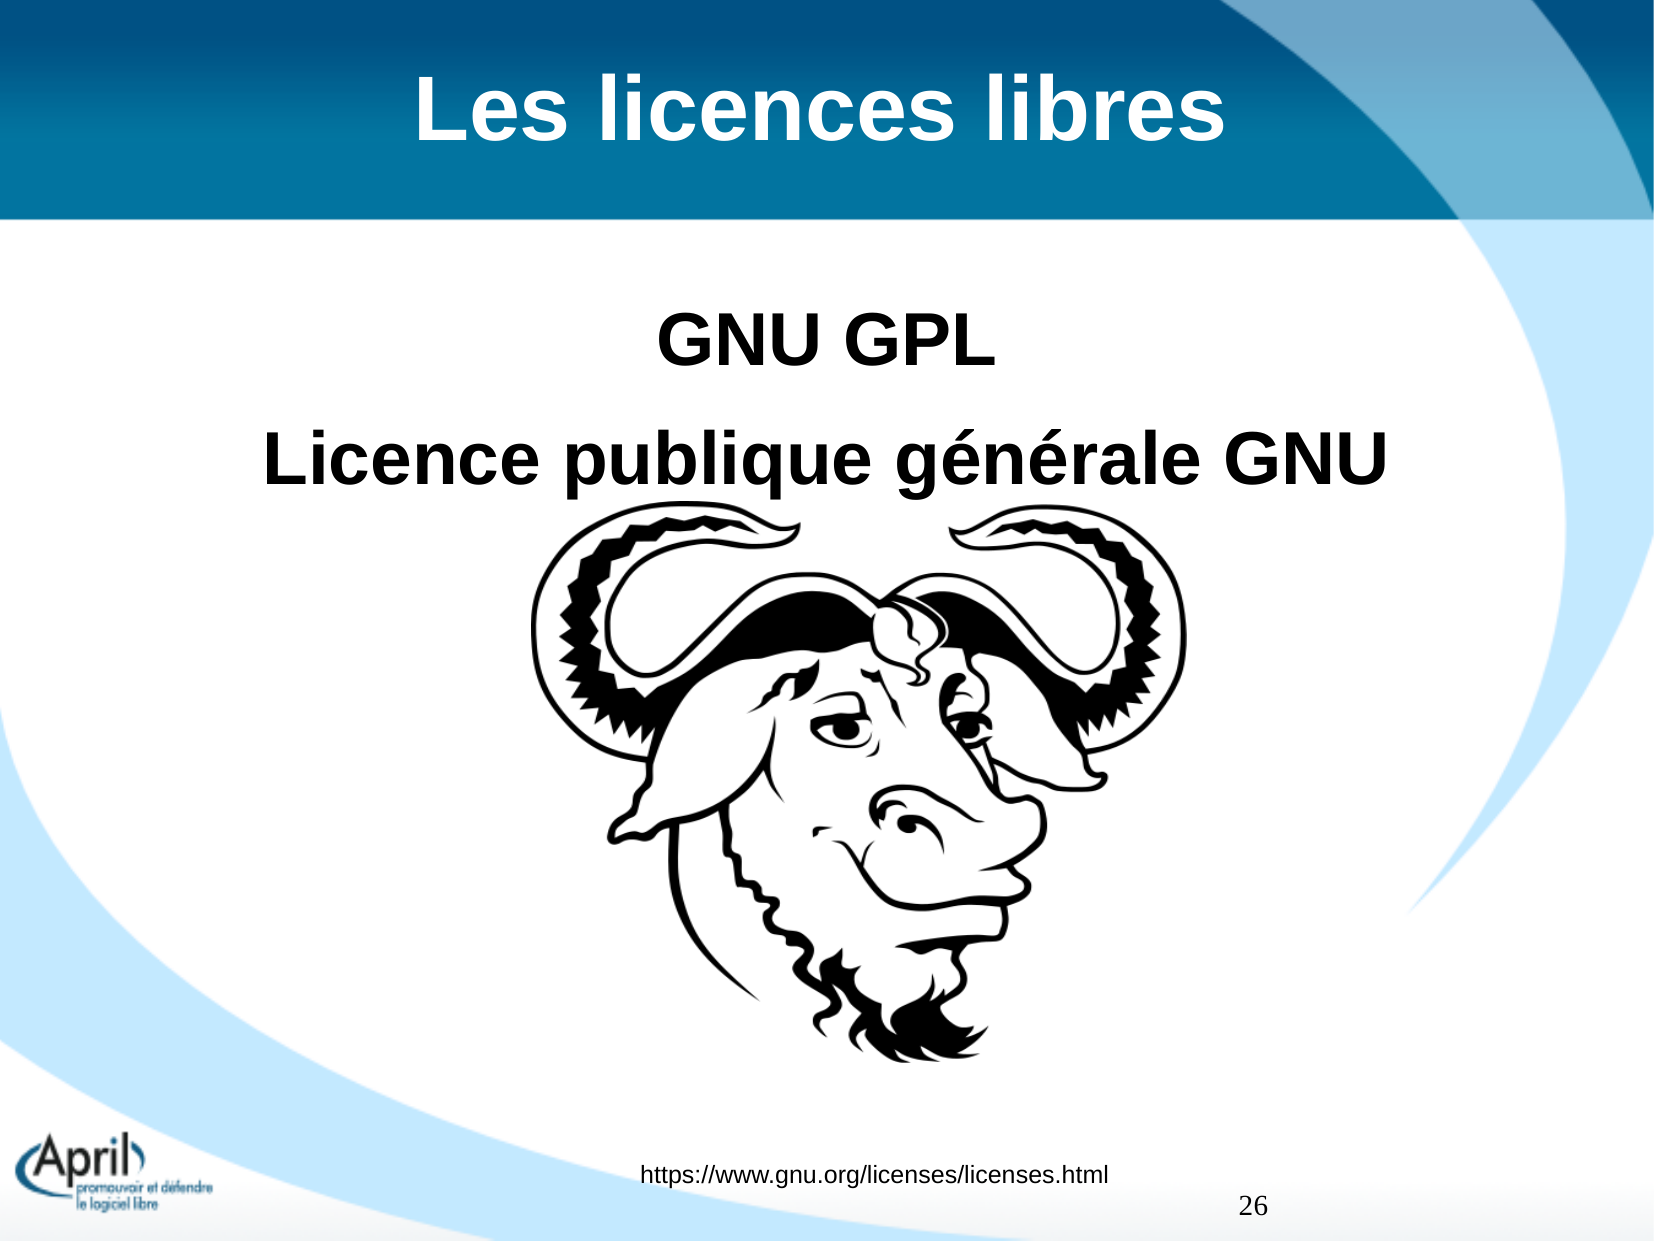

# Les licences libres
GNU GPL
Licence publique générale GNU
https://www.gnu.org/licenses/licenses.html